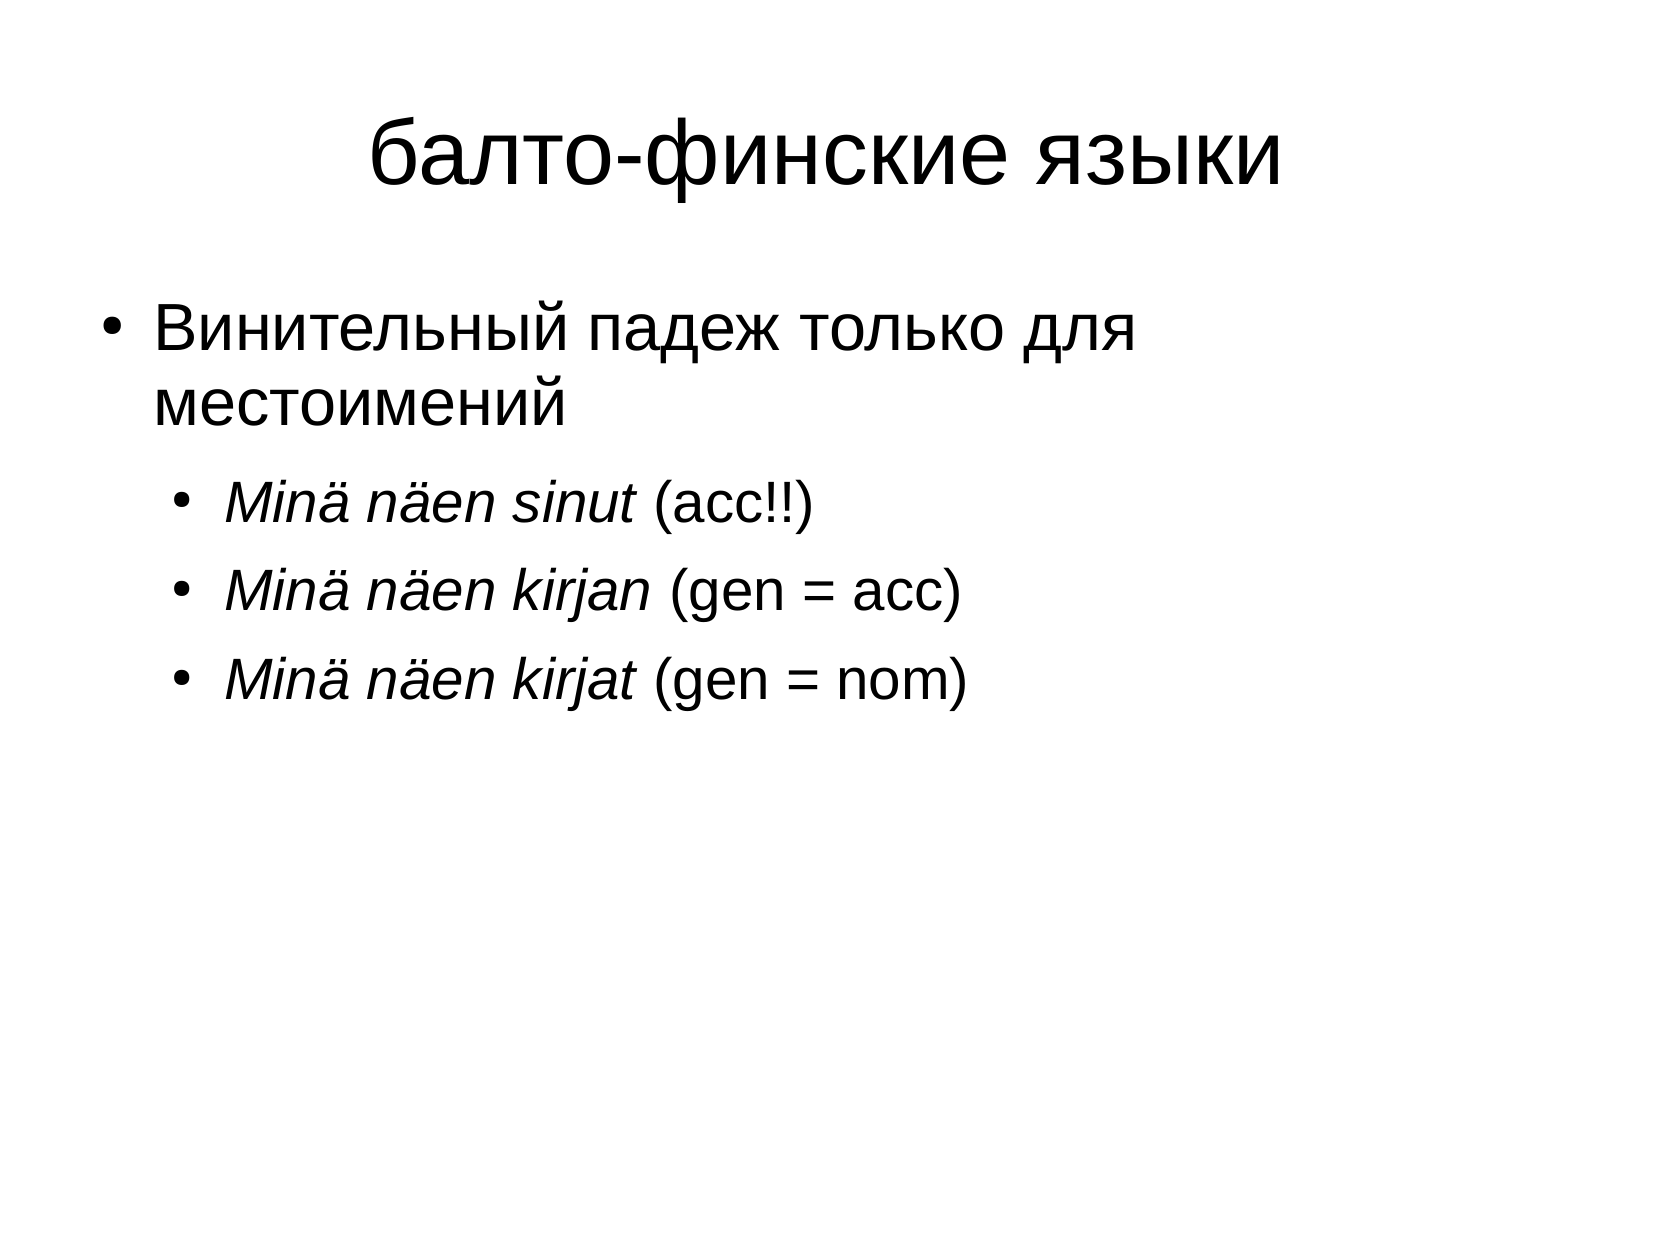

# балто-финские языки
Винительный падеж только для местоимений
Minä näen sinut (acc!!)
Minä näen kirjan (gen = acc)
Minä näen kirjat (gen = nom)